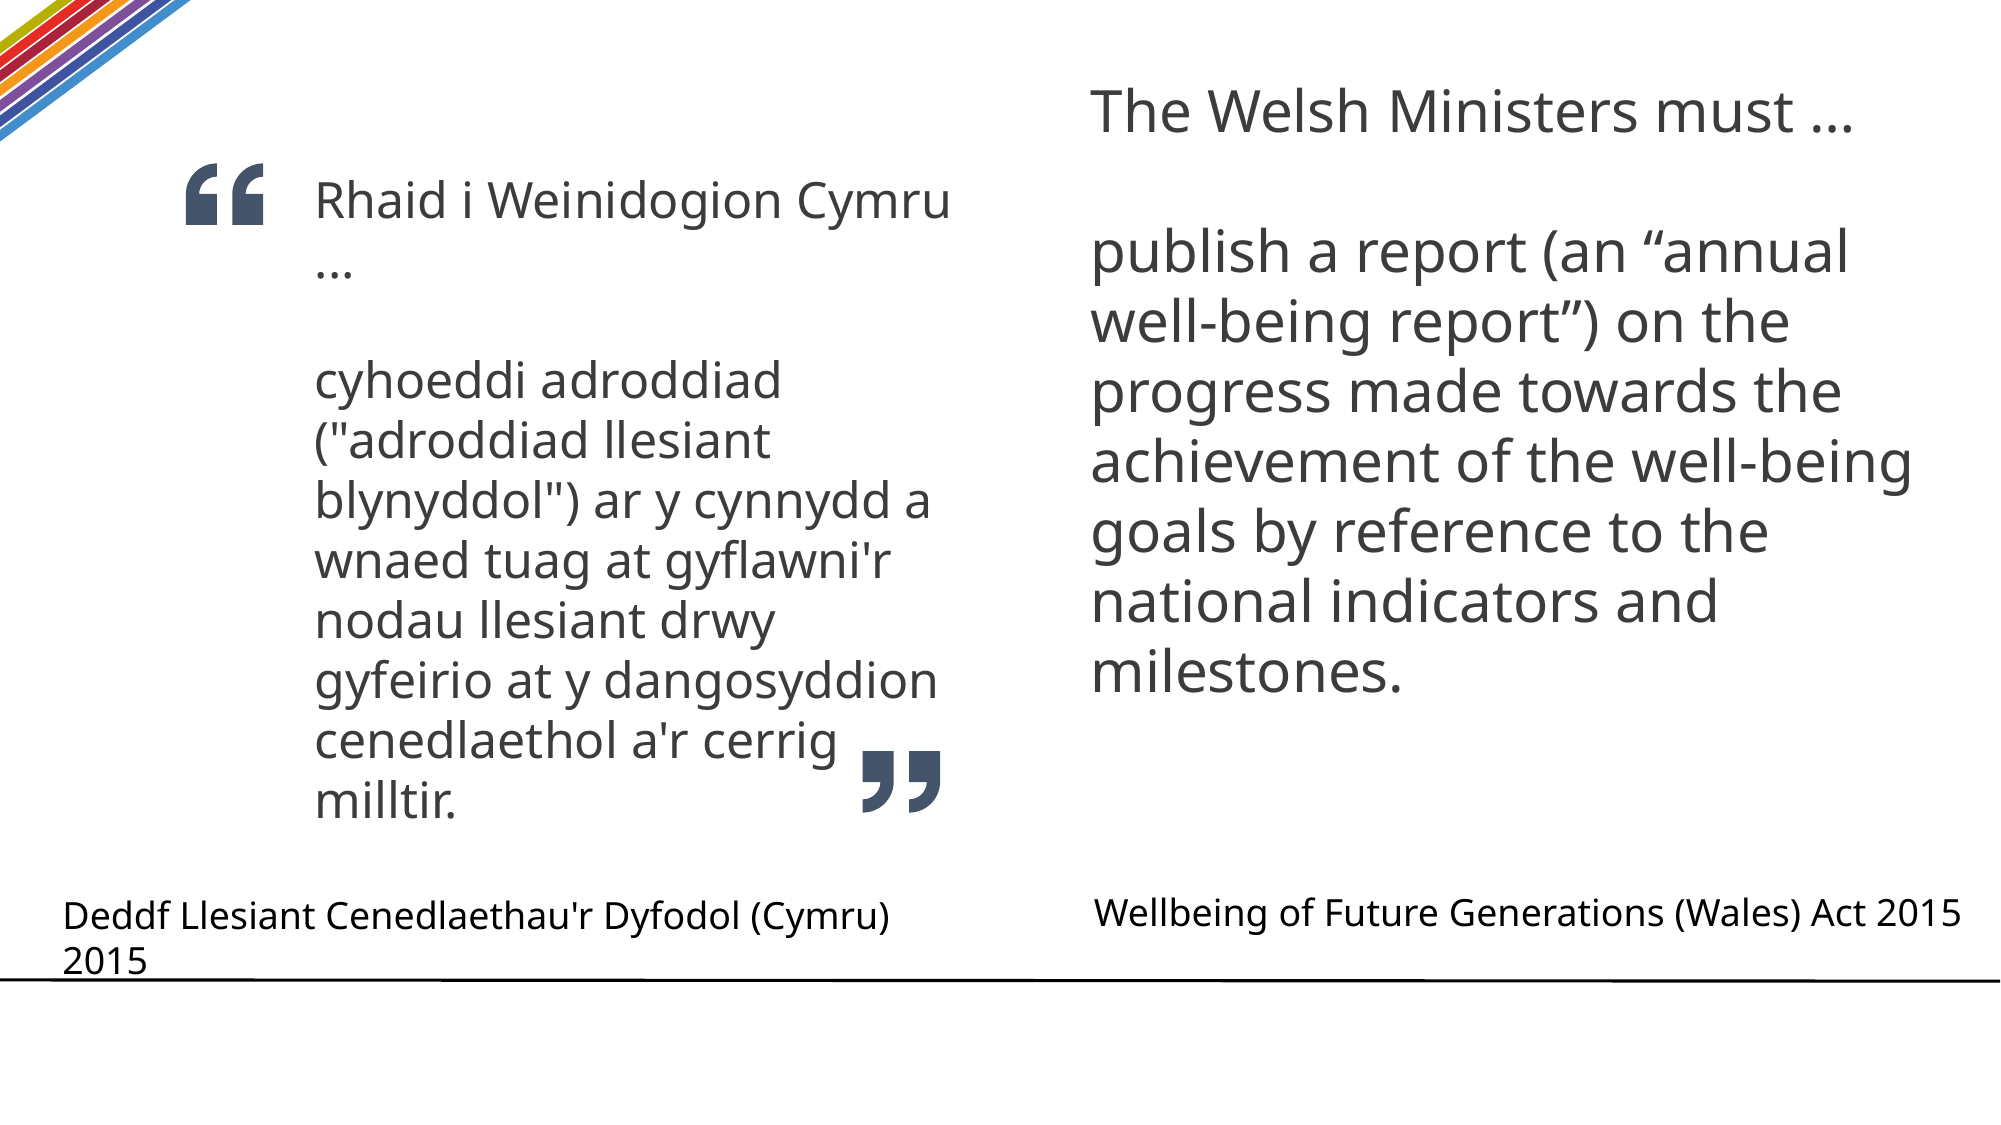

The Welsh Ministers must …
publish a report (an “annual well-being report”) on the progress made towards the achievement of the well-being goals by reference to the national indicators and milestones.
Rhaid i Weinidogion Cymru ...
cyhoeddi adroddiad ("adroddiad llesiant blynyddol") ar y cynnydd a wnaed tuag at gyflawni'r nodau llesiant drwy gyfeirio at y dangosyddion cenedlaethol a'r cerrig milltir.
Wellbeing of Future Generations (Wales) Act 2015
Deddf Llesiant Cenedlaethau'r Dyfodol (Cymru) 2015